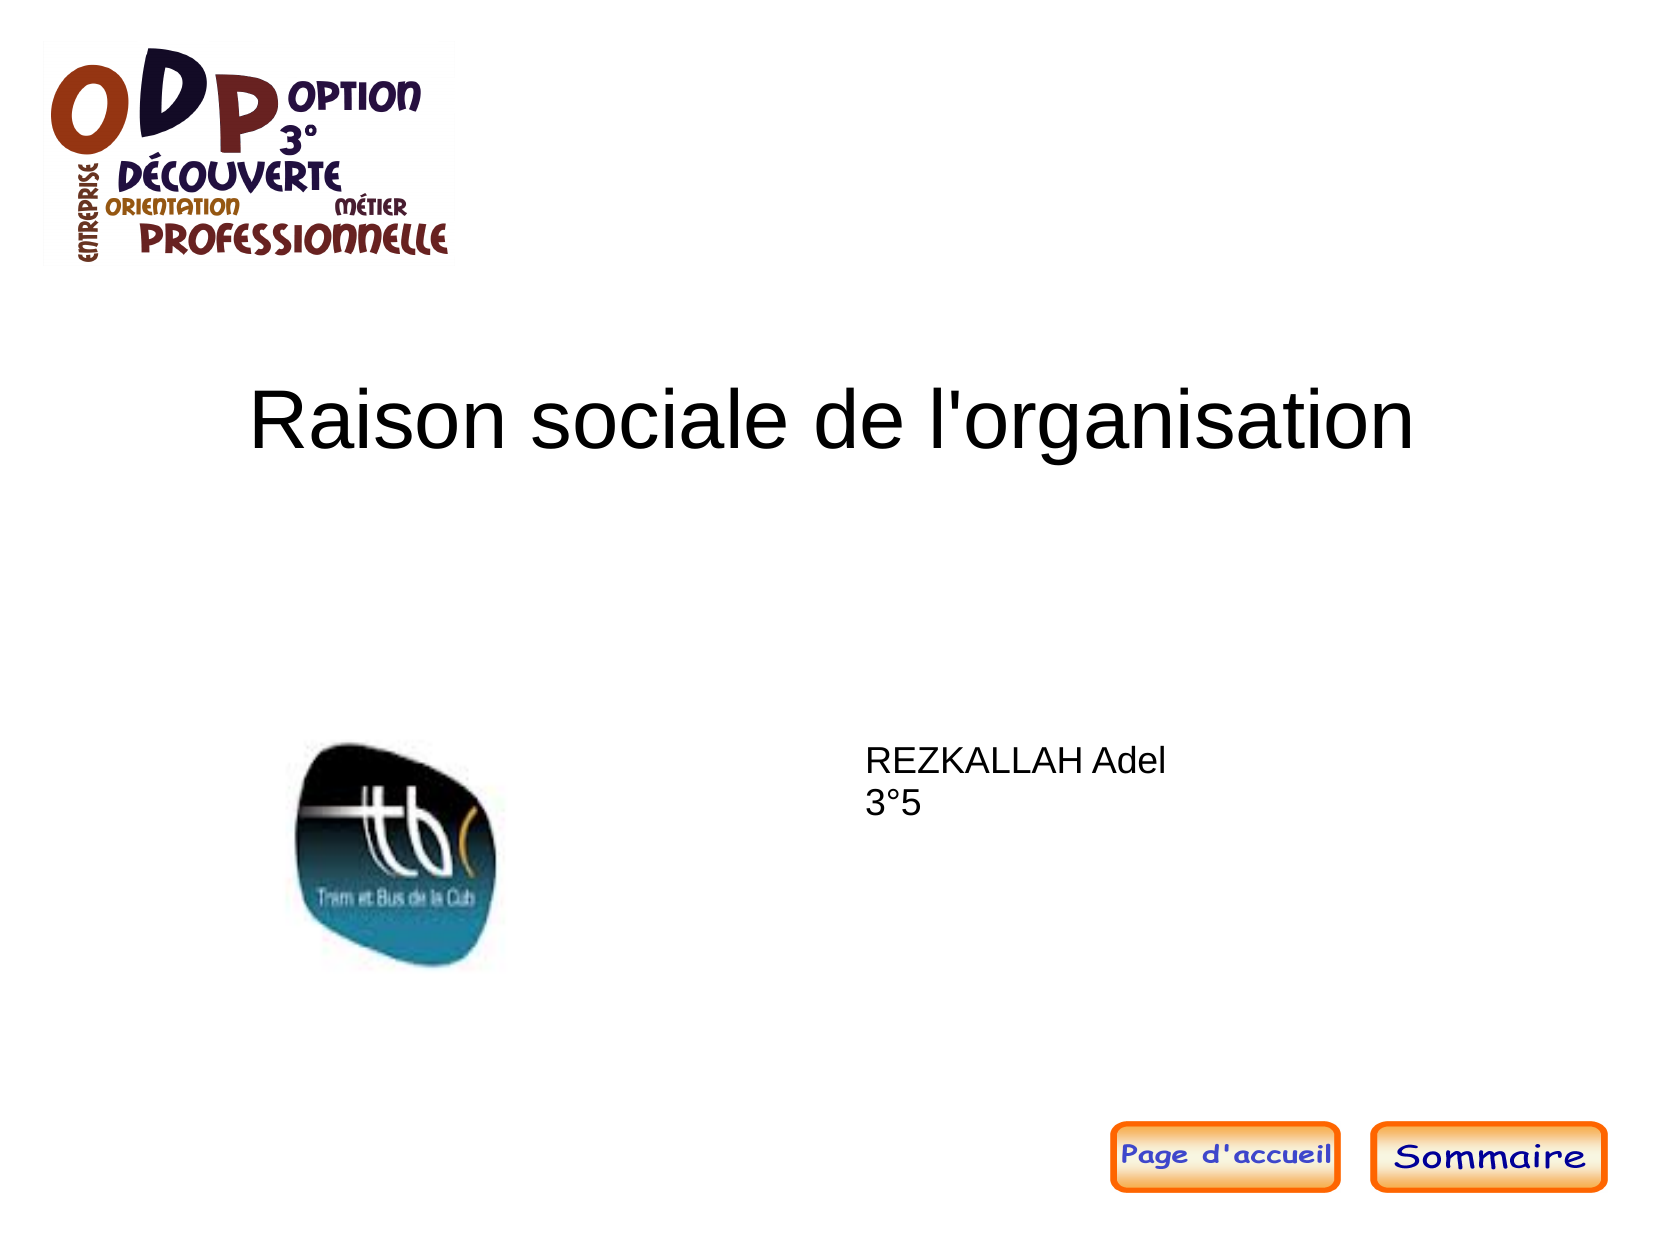

# Raison sociale de l'organisation
REZKALLAH Adel
3°5